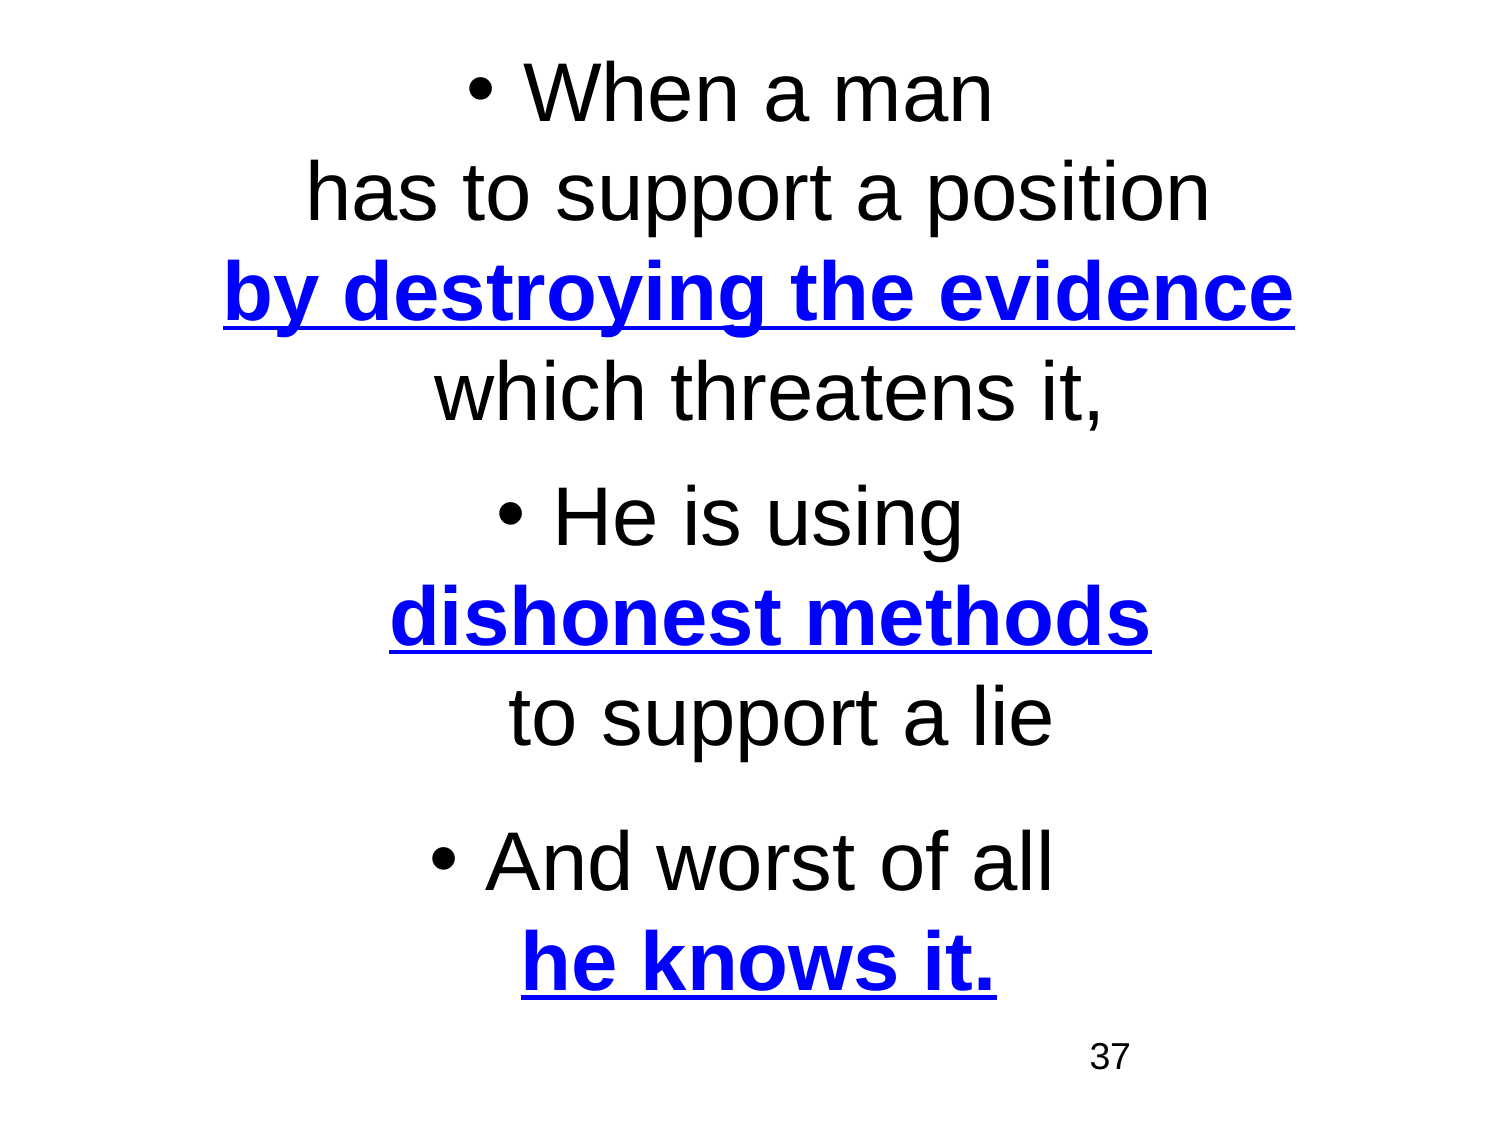

# When a man has to support a position by destroying the evidence which threatens it,
He is using
dishonest methods
 to support a lie
And worst of all
he knows it.
37